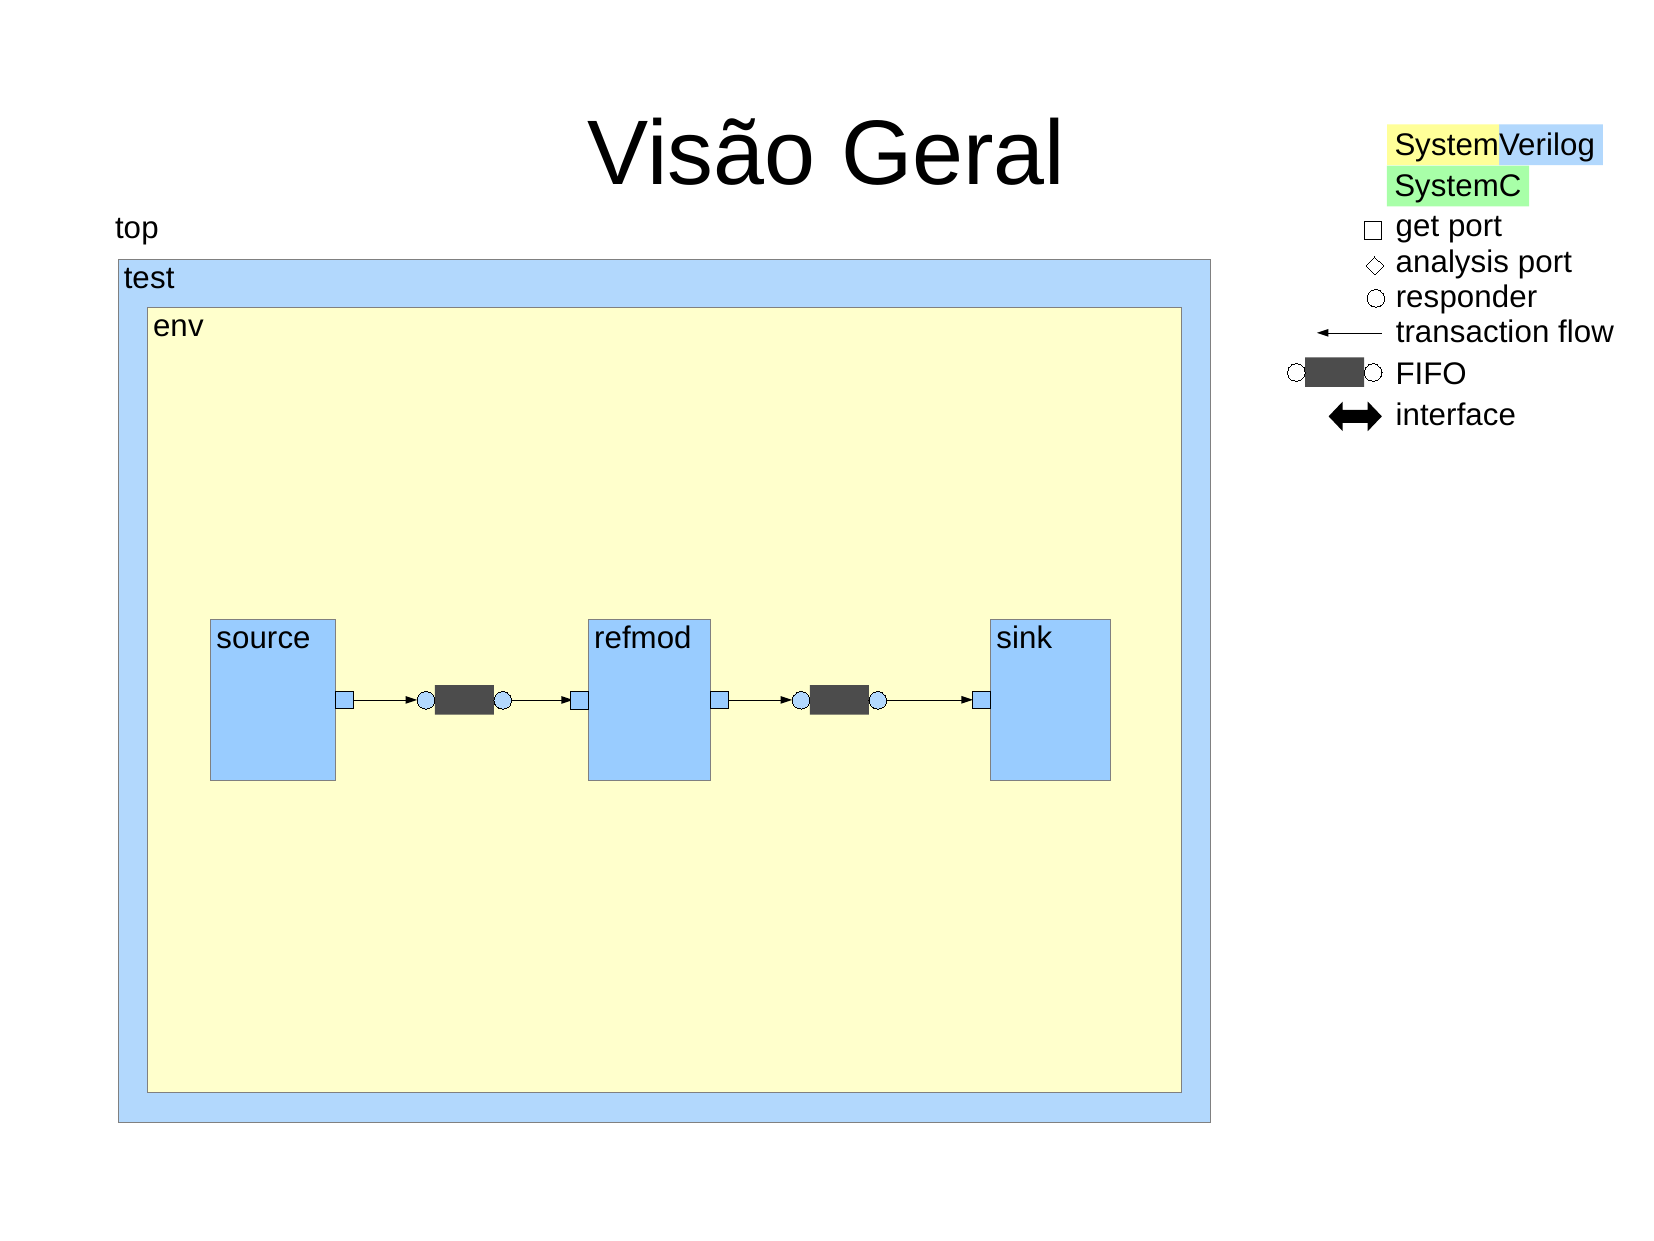

# Visão Geral
Verilog
System
SystemC
get port
top
analysis port
test
responder
env
transaction flow
FIFO
interface
source
refmod
sink